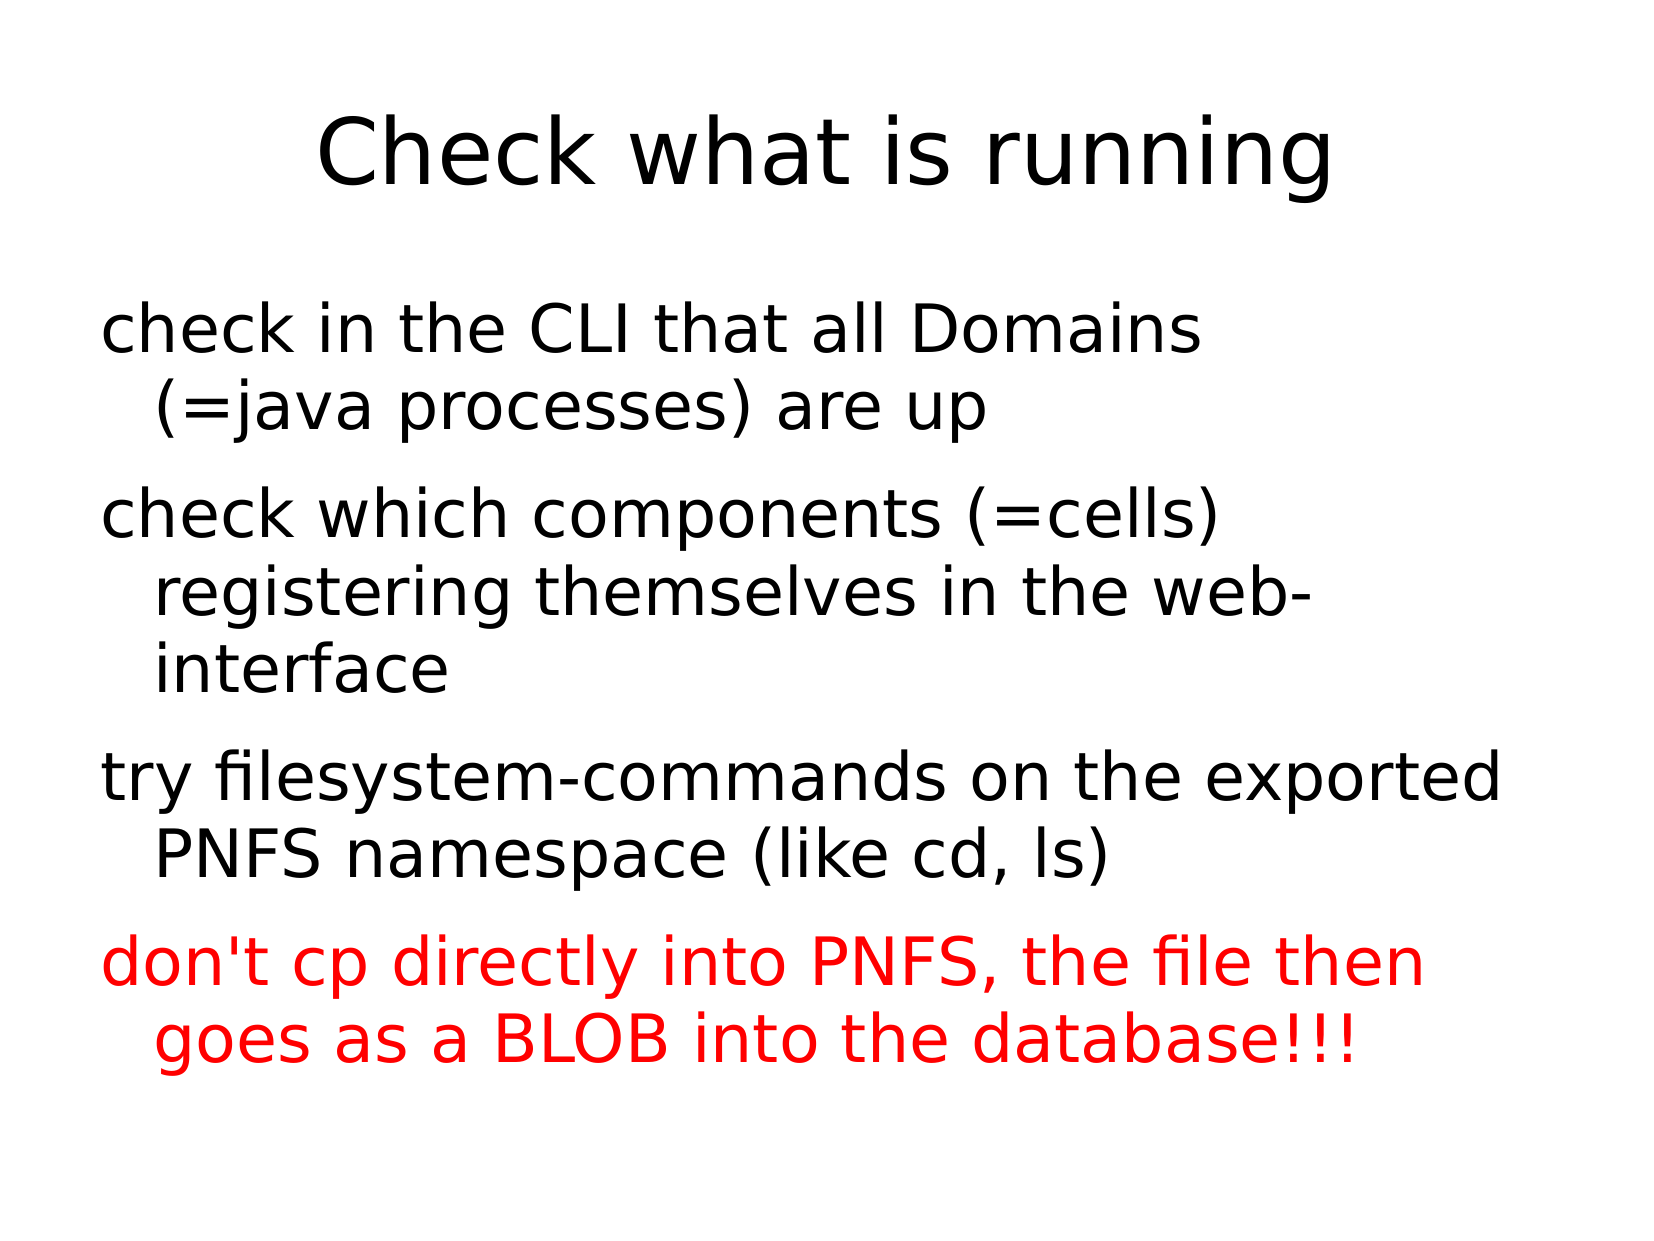

# Check what is running
check in the CLI that all Domains
(=java processes) are up
check which components (=cells) registering themselves in the web-interface
try filesystem-commands on the exported PNFS namespace (like cd, ls)
don't cp directly into PNFS, the file then goes as a BLOB into the database!!!